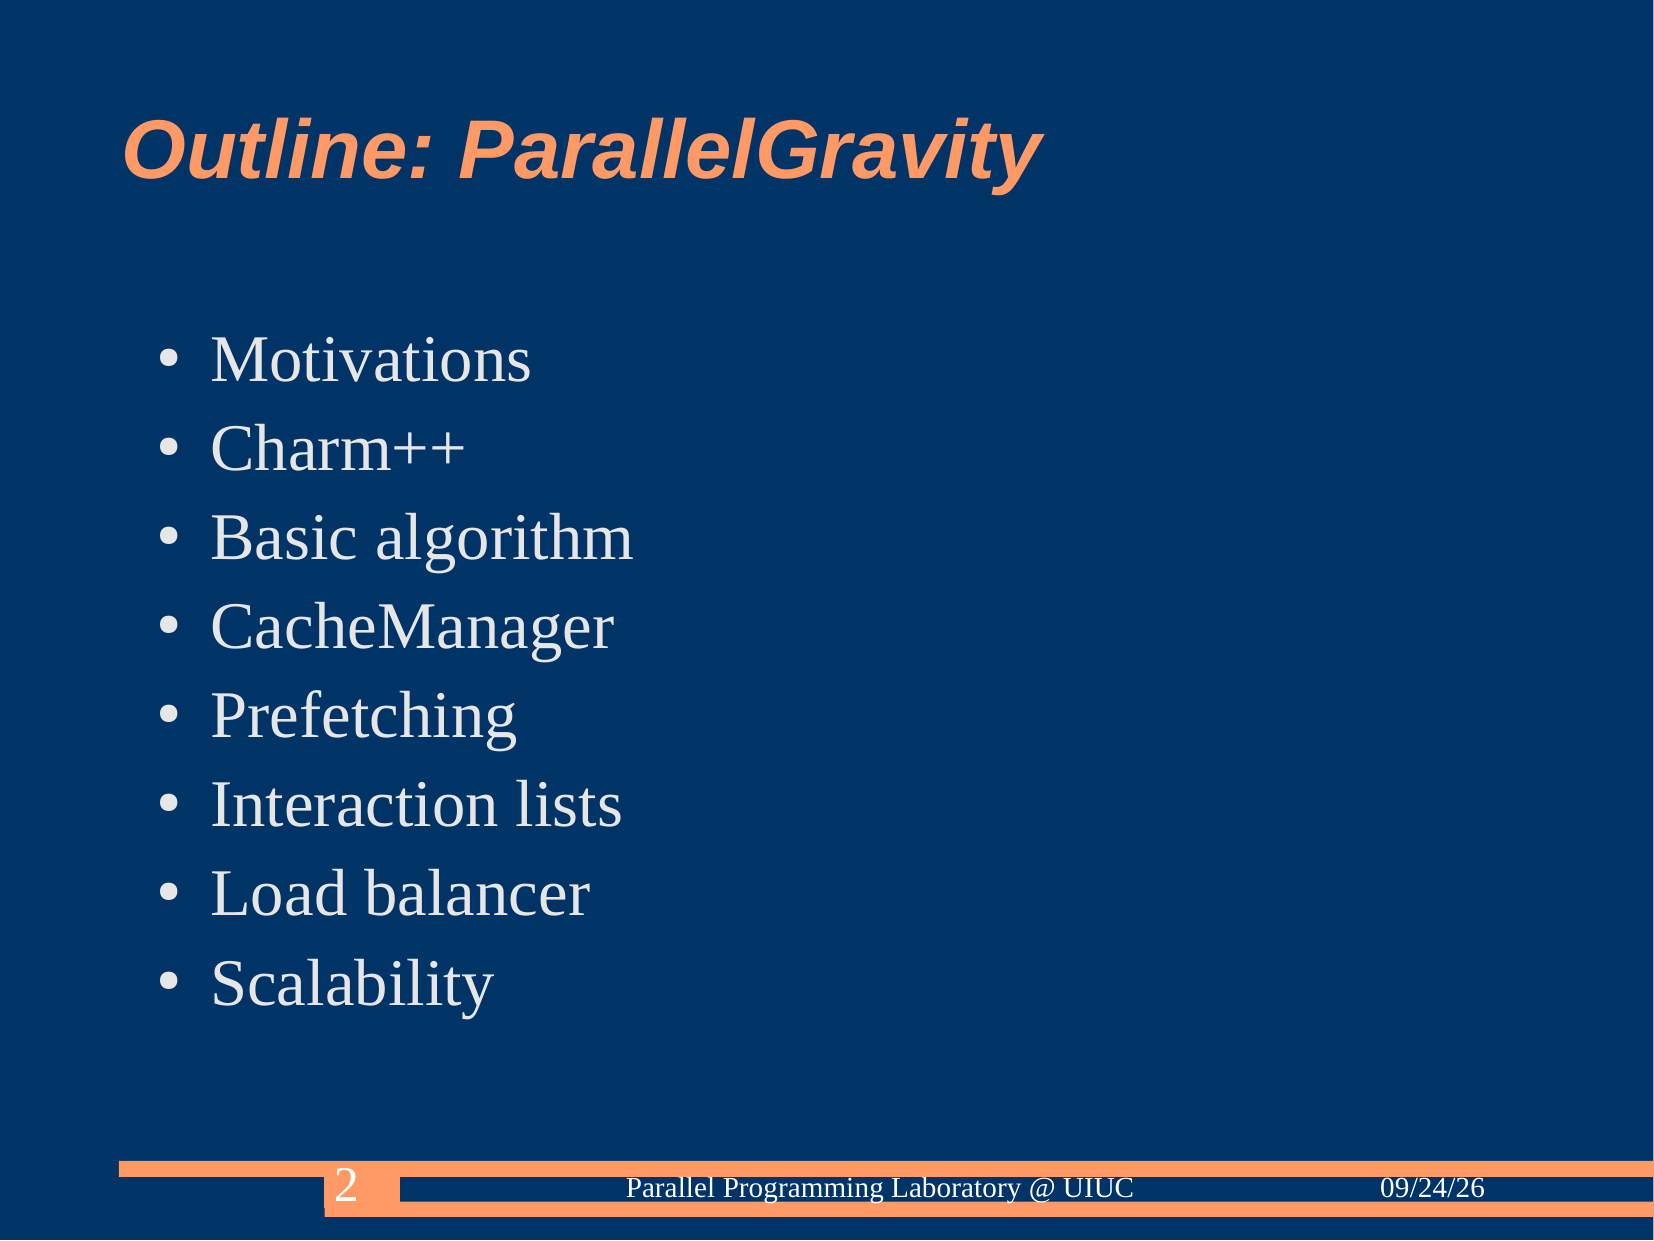

# Outline: ParallelGravity
Motivations
Charm++
Basic algorithm
CacheManager
Prefetching
Interaction lists
Load balancer
Scalability
Parallel Programming Laboratory @ UIUC